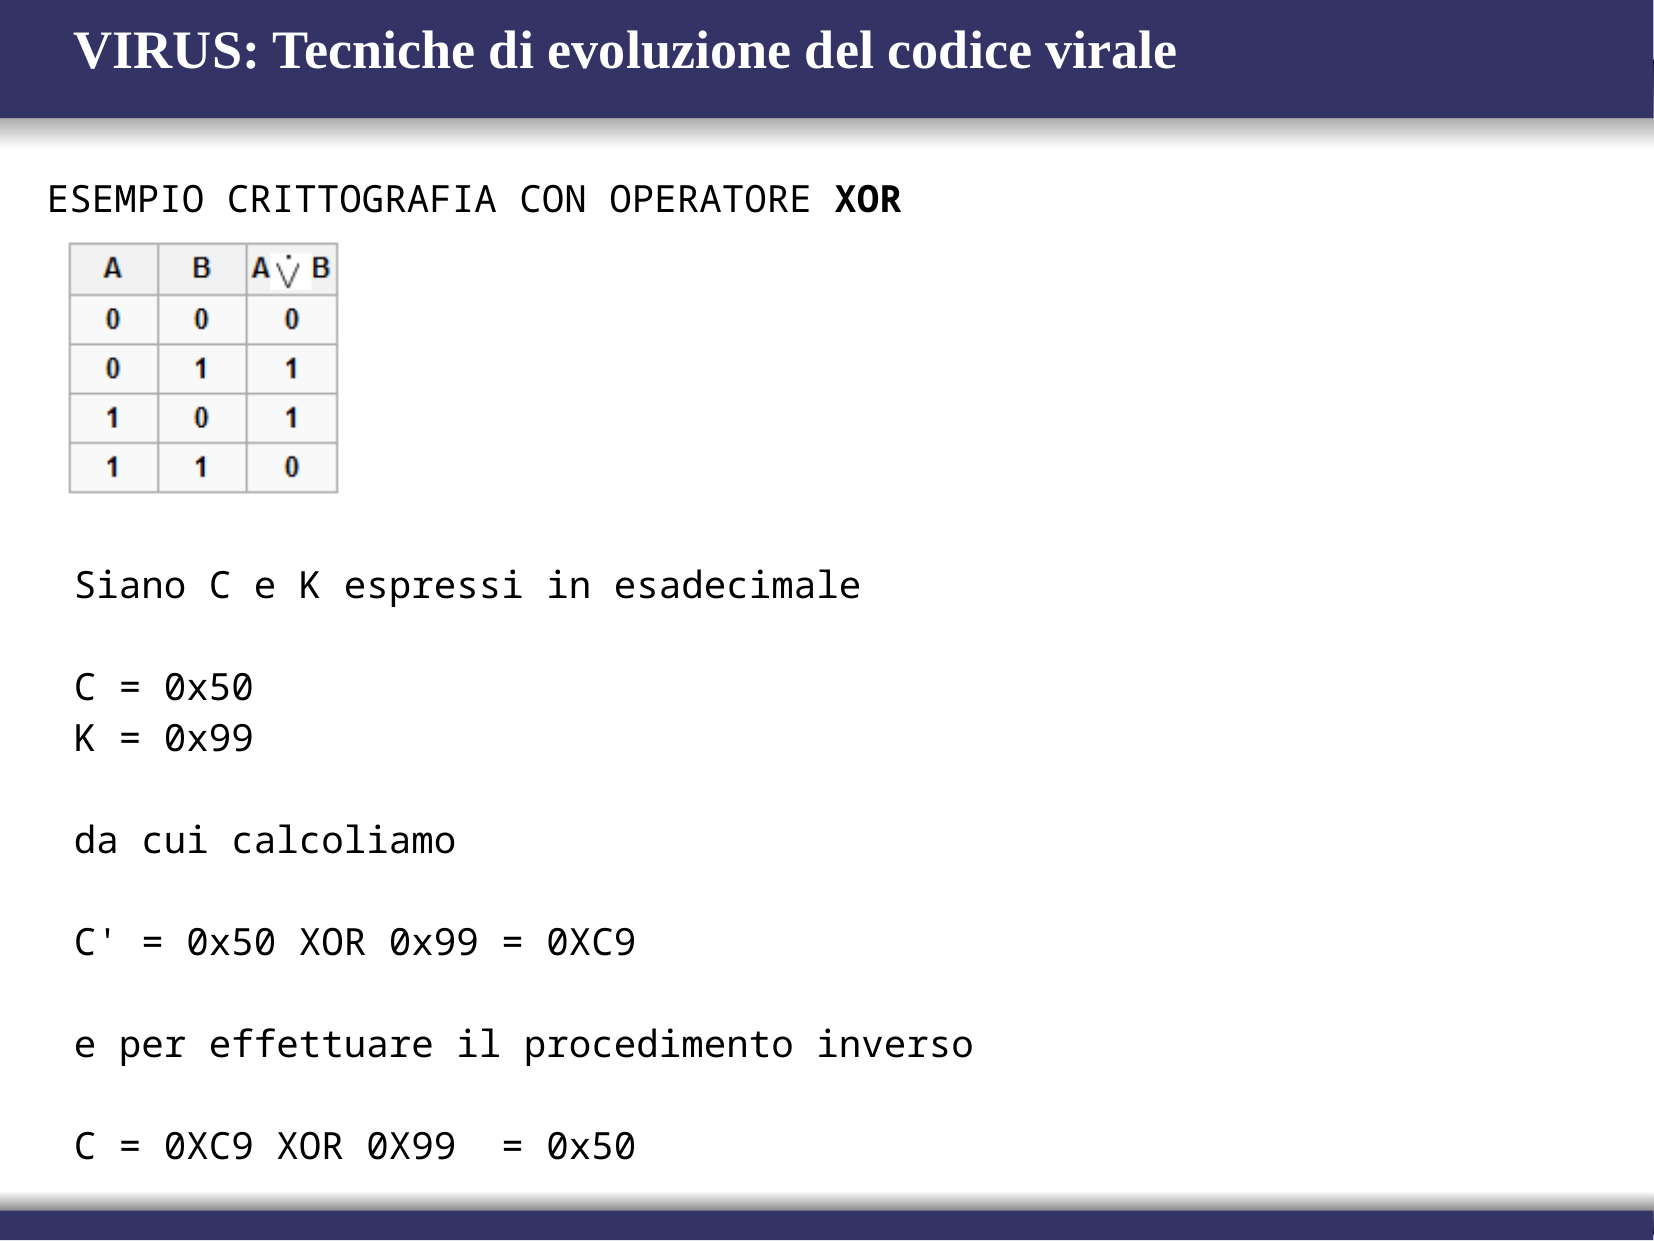

VIRUS: Tecniche di evoluzione del codice virale
ESEMPIO CRITTOGRAFIA CON OPERATORE XOR
Siano C e K espressi in esadecimale
C = 0x50
K = 0x99
da cui calcoliamo
C' = 0x50 XOR 0x99 = 0XC9
e per effettuare il procedimento inverso
C = 0XC9 XOR 0X99 = 0x50
Nel caso dello XOR, op = op^ , se avessimo usato come op l'ADD, avremmo avuto op^ = SUB e così via.